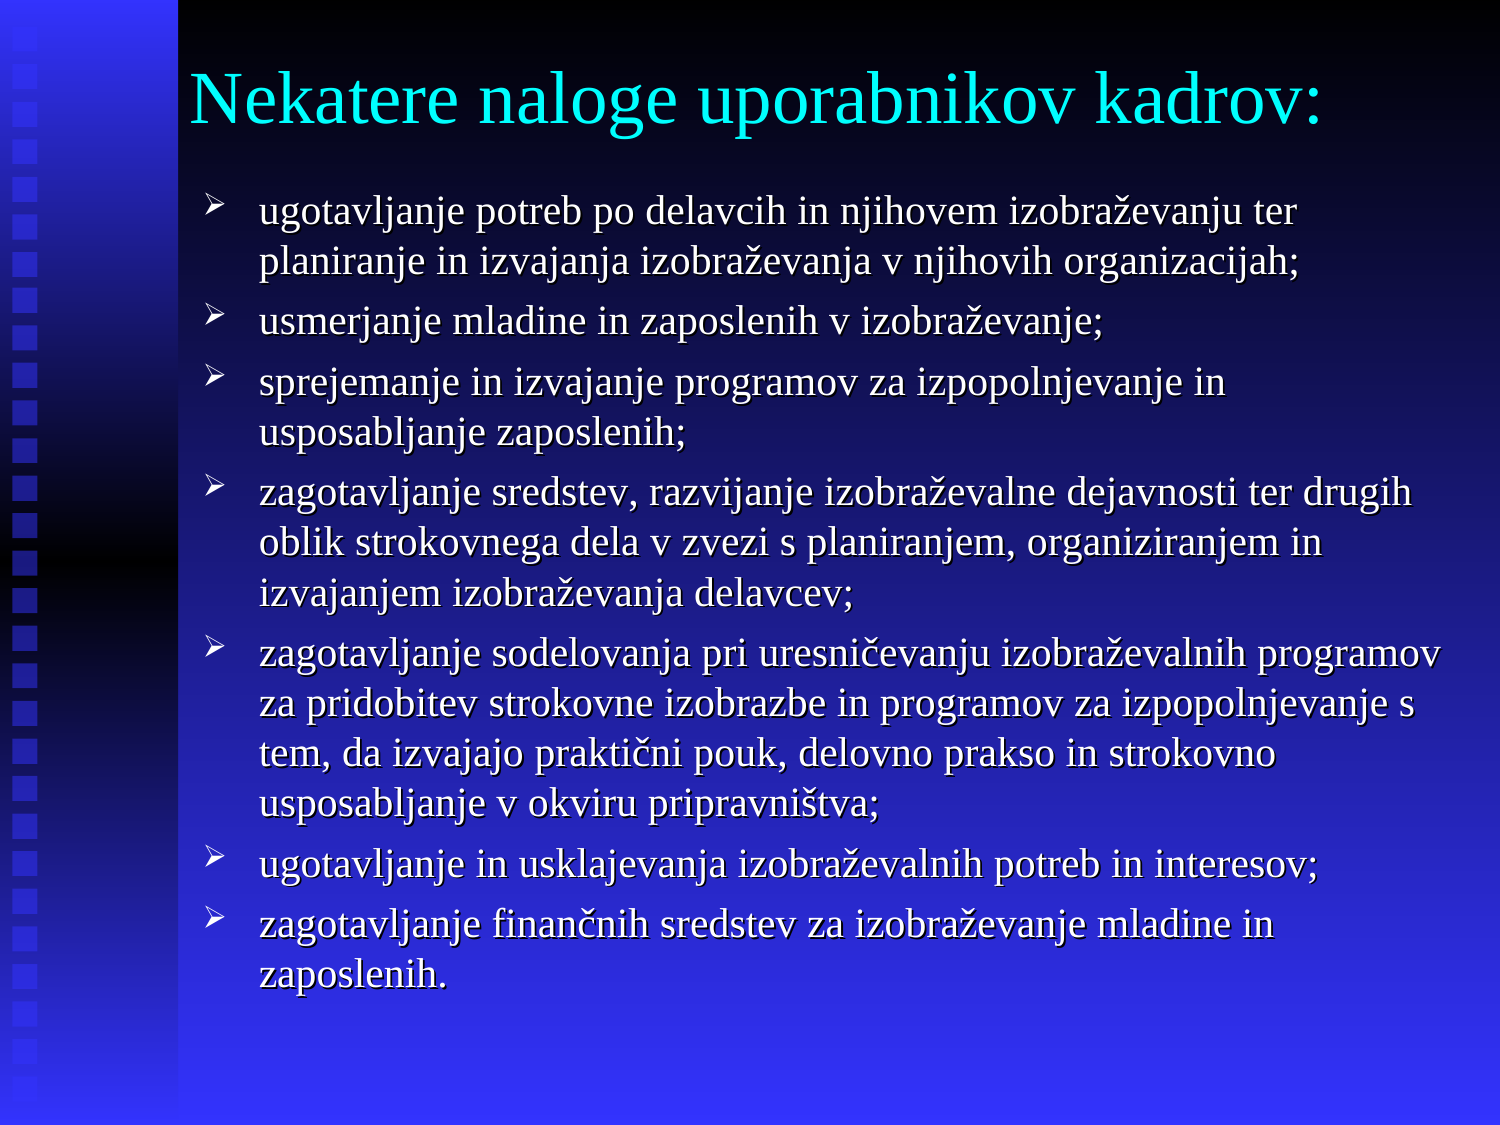

# Nekatere naloge uporabnikov kadrov:
ugotavljanje potreb po delavcih in njihovem izobraževanju ter planiranje in izvajanja izobraževanja v njihovih organizacijah;
usmerjanje mladine in zaposlenih v izobraževanje;
sprejemanje in izvajanje programov za izpopolnjevanje in usposabljanje zaposlenih;
zagotavljanje sredstev, razvijanje izobraževalne dejavnosti ter drugih oblik strokovnega dela v zvezi s planiranjem, organiziranjem in izvajanjem izobraževanja delavcev;
zagotavljanje sodelovanja pri uresničevanju izobraževalnih programov za pridobitev strokovne izobrazbe in programov za izpopolnjevanje s tem, da izvajajo praktični pouk, delovno prakso in strokovno usposabljanje v okviru pripravništva;
ugotavljanje in usklajevanja izobraževalnih potreb in interesov;
zagotavljanje finančnih sredstev za izobraževanje mladine in zaposlenih.